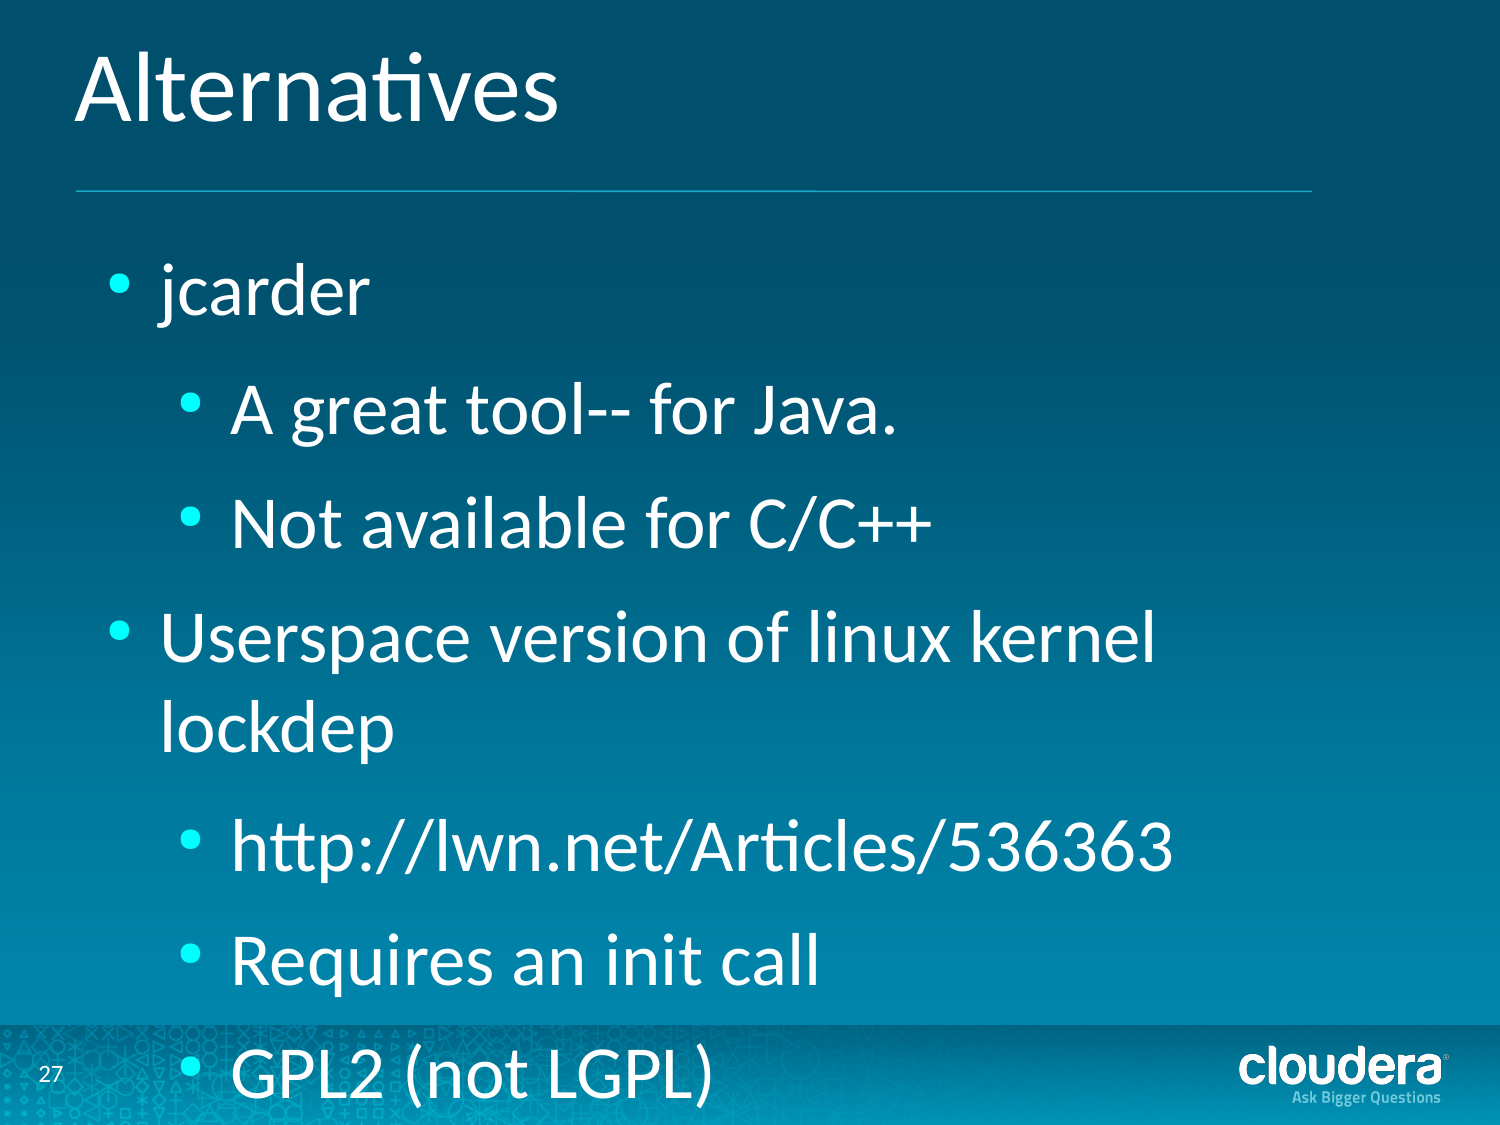

# Alternatives
jcarder
A great tool-- for Java.
Not available for C/C++
Userspace version of linux kernel lockdep
http://lwn.net/Articles/536363
Requires an init call
GPL2 (not LGPL)